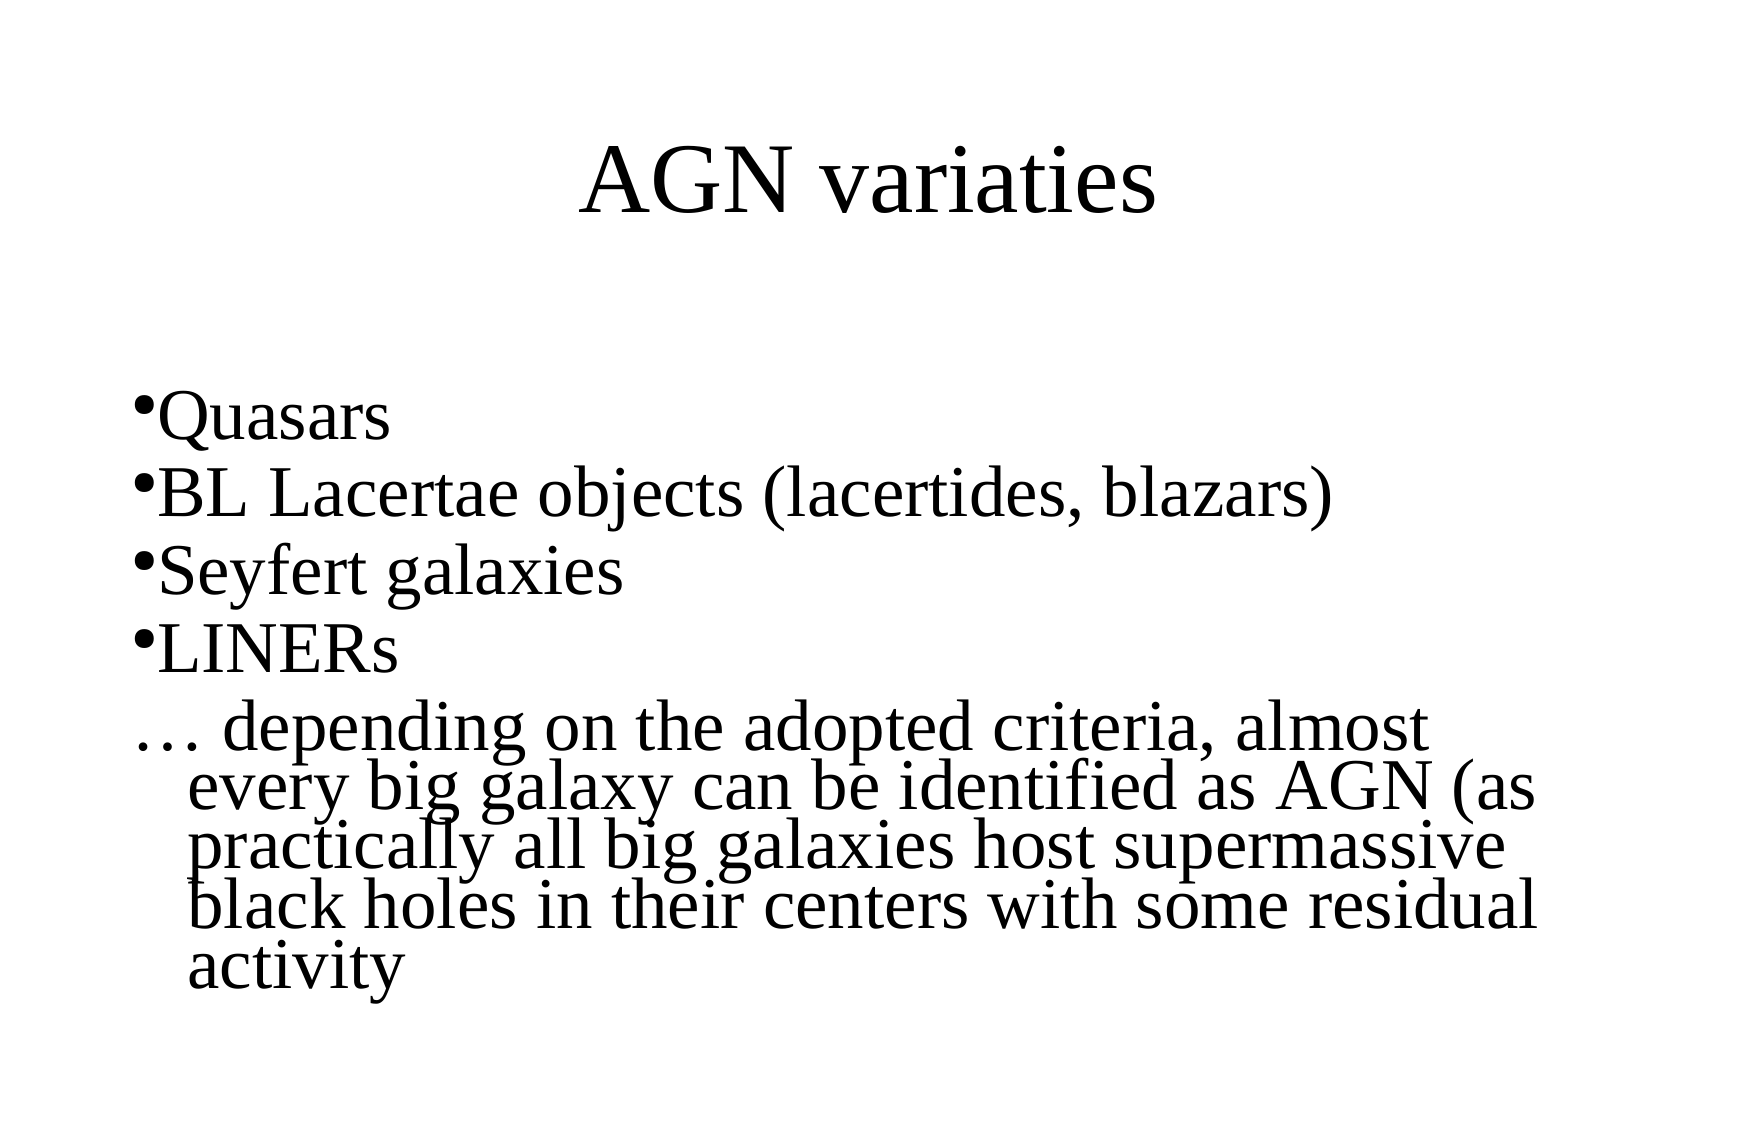

# AGN variaties
Quasars
BL Lacertae objects (lacertides, blazars)
Seyfert galaxies
LINERs
… depending on the adopted criteria, almost every big galaxy can be identified as AGN (as practically all big galaxies host supermassive black holes in their centers with some residual activity